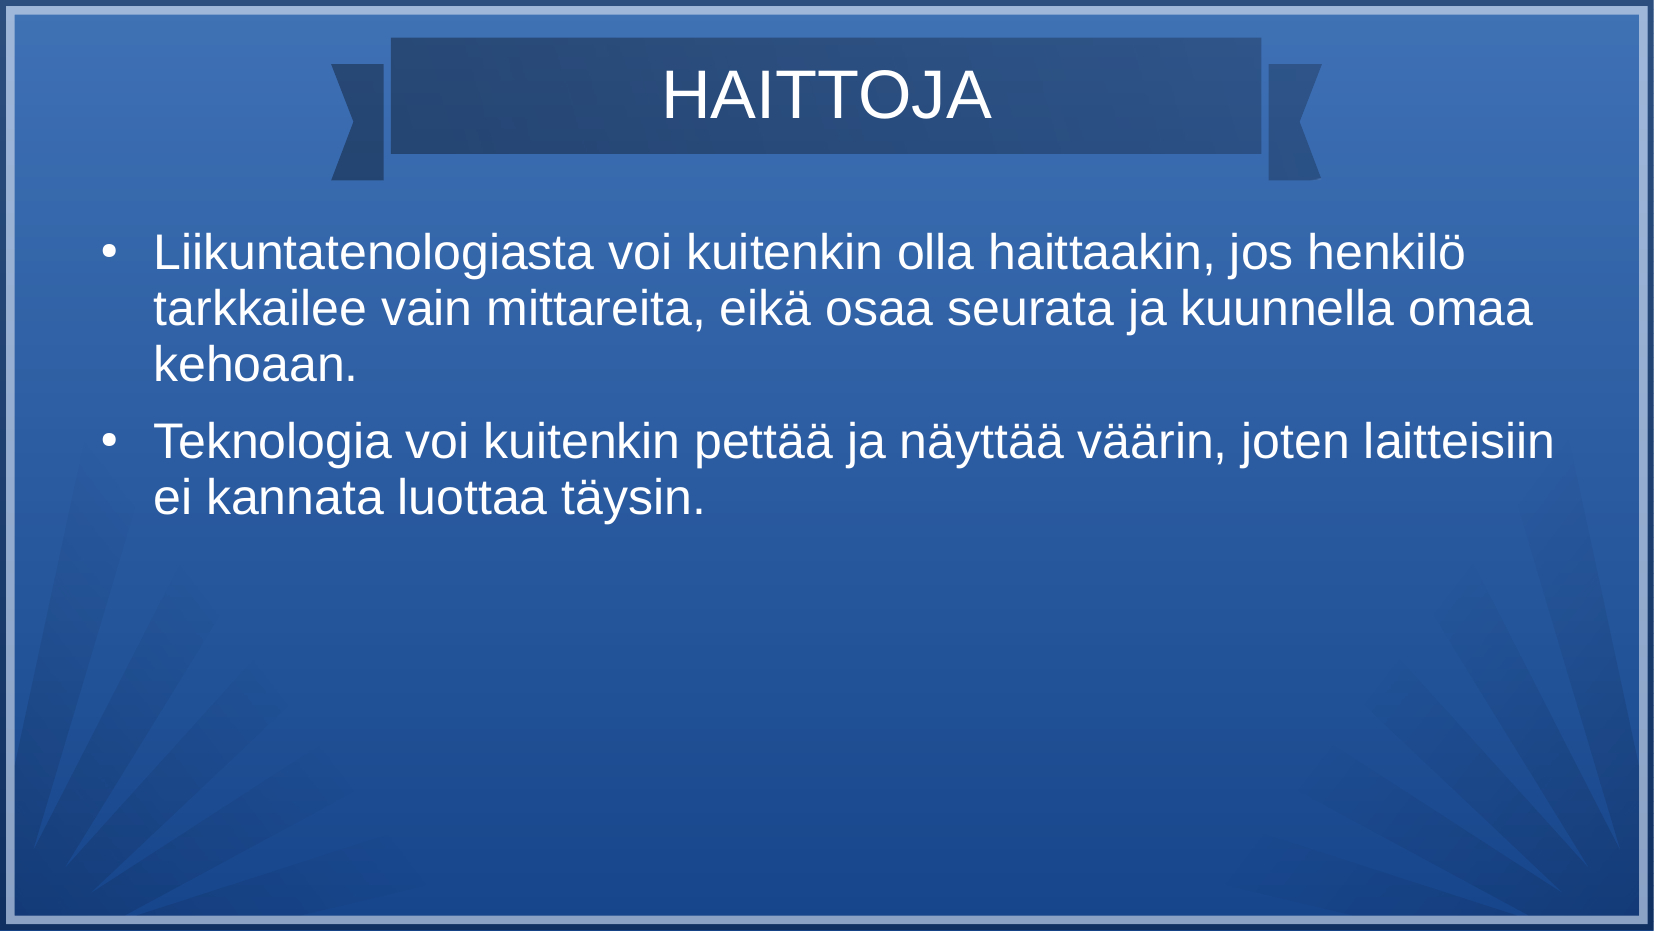

# HAITTOJA
Liikuntatenologiasta voi kuitenkin olla haittaakin, jos henkilö tarkkailee vain mittareita, eikä osaa seurata ja kuunnella omaa kehoaan.
Teknologia voi kuitenkin pettää ja näyttää väärin, joten laitteisiin ei kannata luottaa täysin.